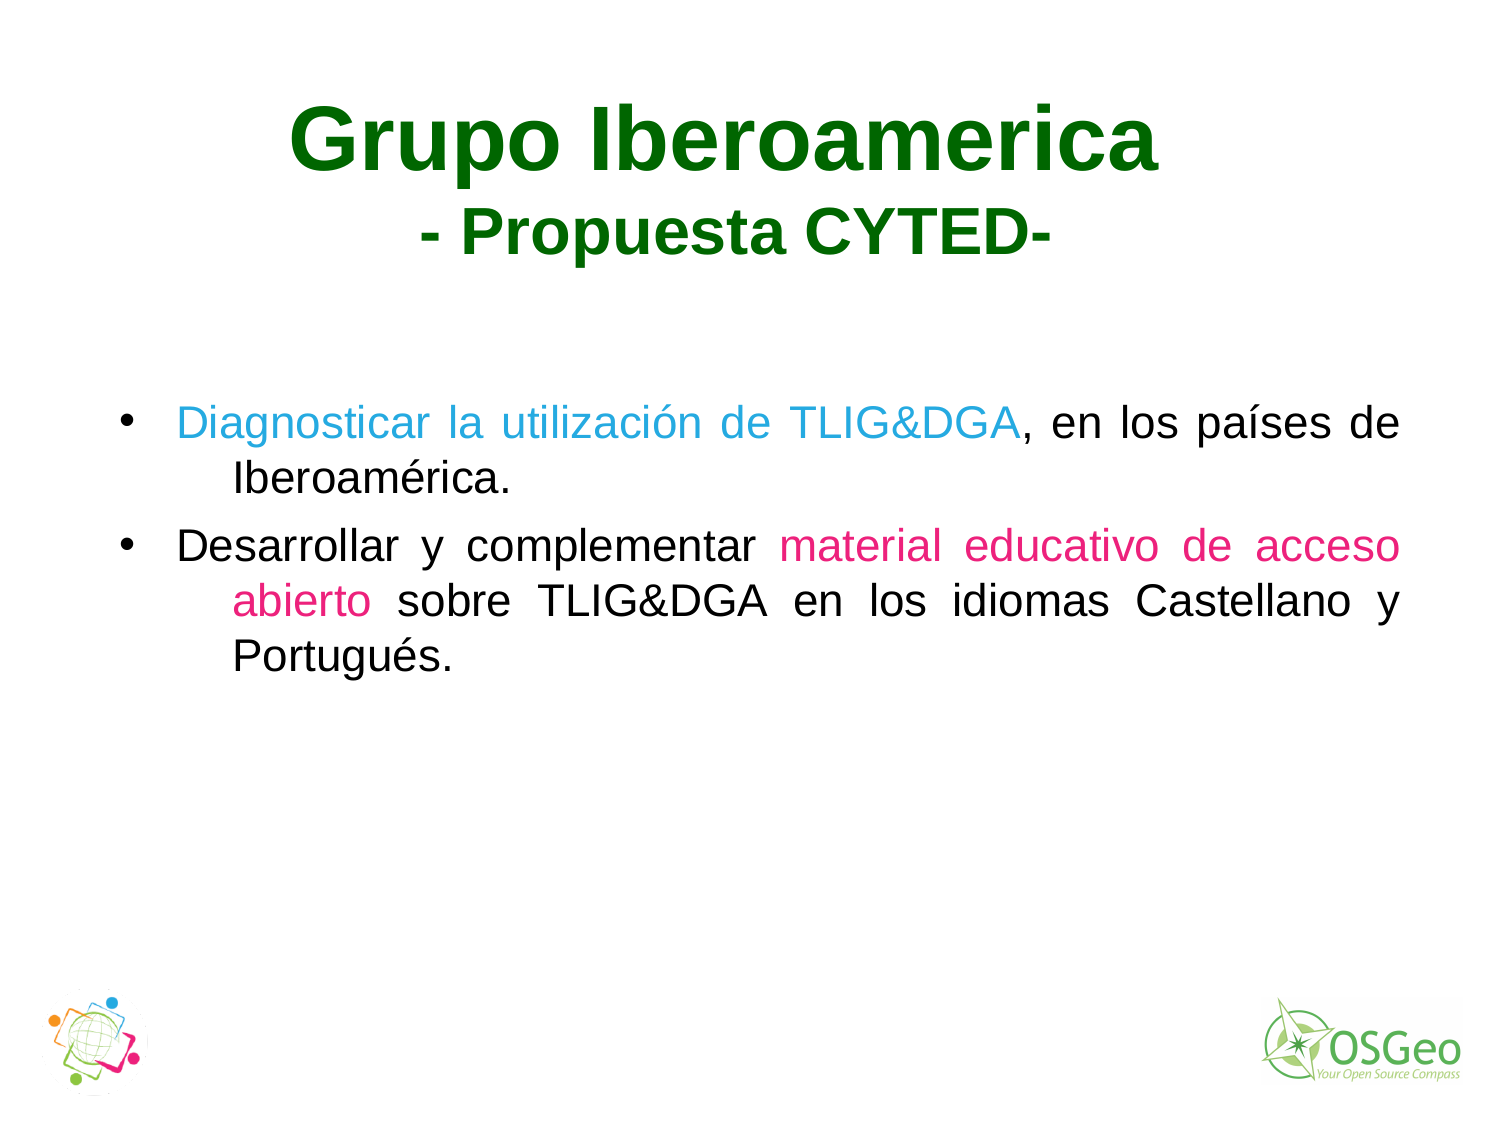

Grupo Iberoamerica
- Propuesta CYTED-
Diagnosticar la utilización de TLIG&DGA, en los países de Iberoamérica.
Desarrollar y complementar material educativo de acceso abierto sobre TLIG&DGA en los idiomas Castellano y Portugués.